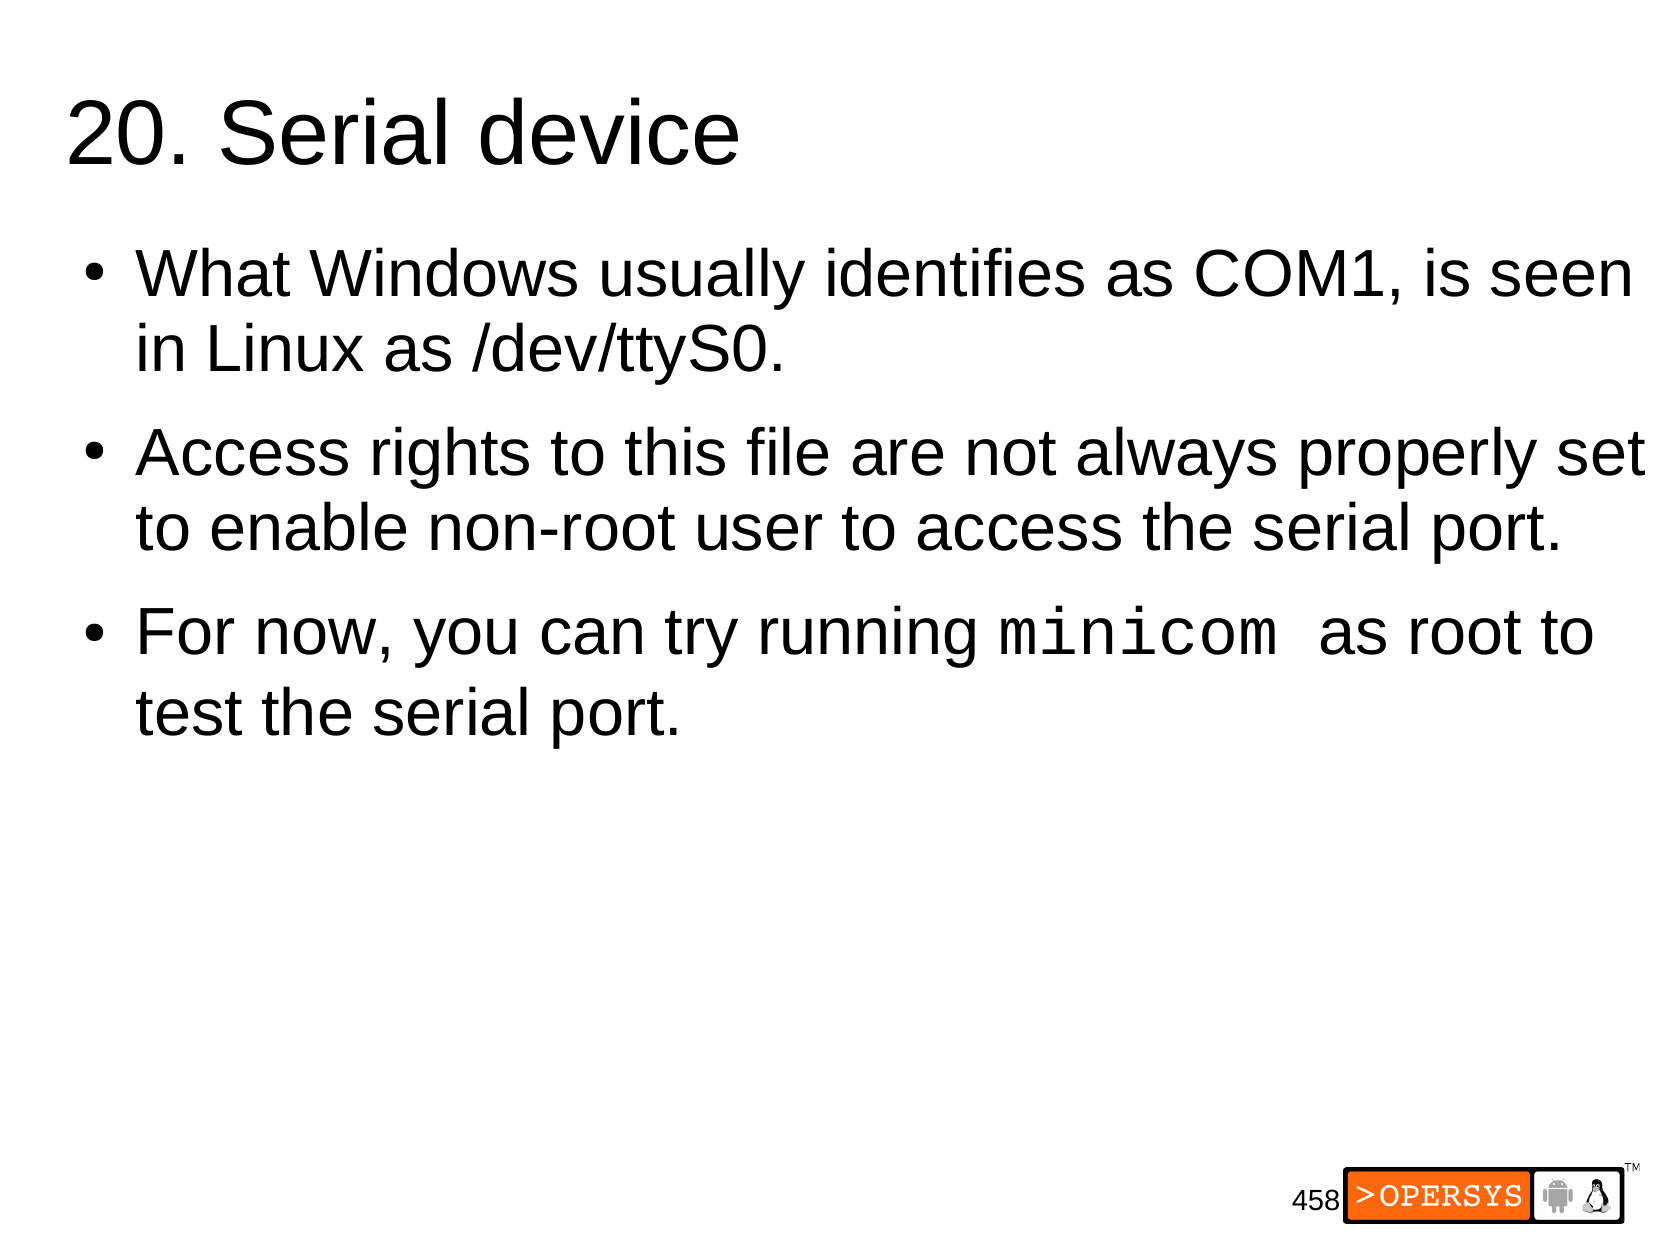

# 20. Serial device
What Windows usually identifies as COM1, is seen in Linux as /dev/ttyS0.
Access rights to this file are not always properly set to enable non-root user to access the serial port.
For now, you can try running minicom as root to test the serial port.